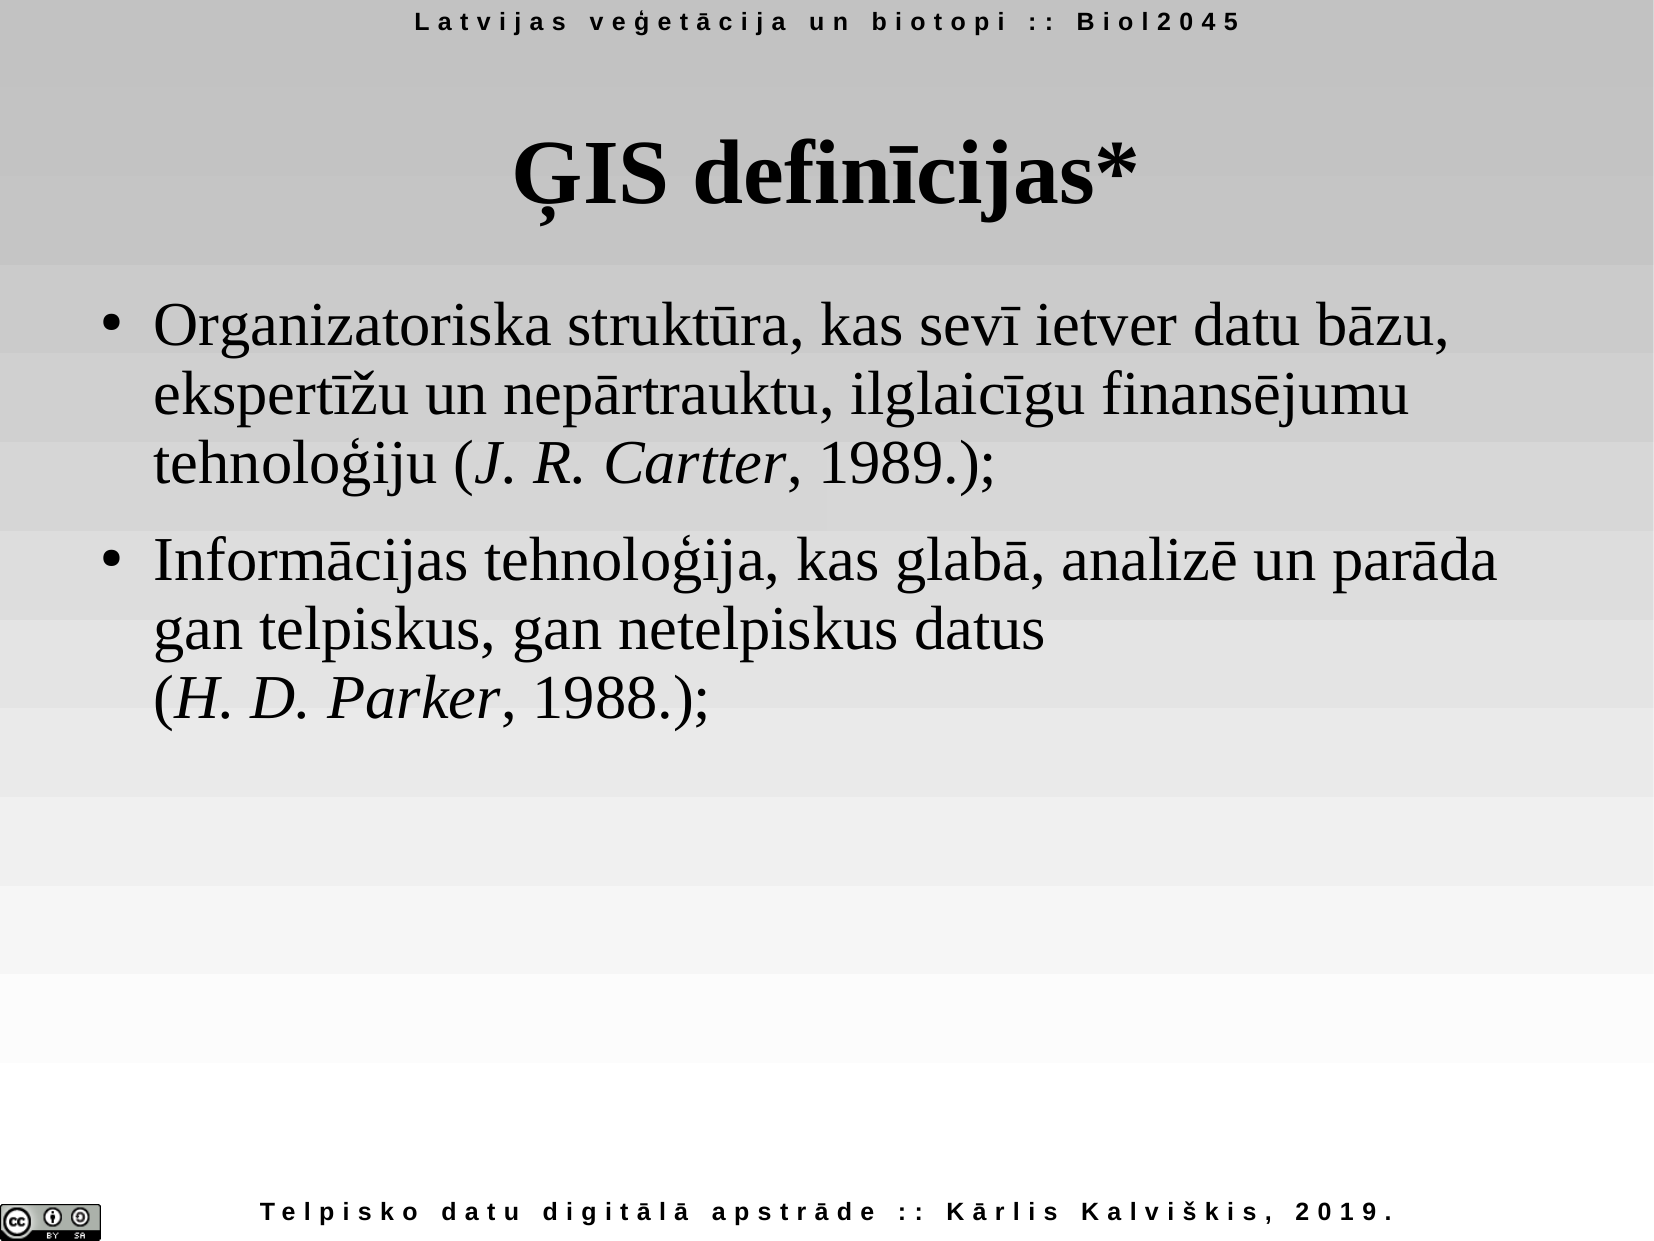

ĢIS definīcijas*
# Organizatoriska struktūra, kas sevī ietver datu bāzu, ekspertīžu un nepārtrauktu, ilglaicīgu finansējumu tehnoloģiju (J. R. Cartter, 1989.);
Informācijas tehnoloģija, kas glabā, analizē un parāda gan telpiskus, gan netelpiskus datus (H. D. Parker, 1988.);